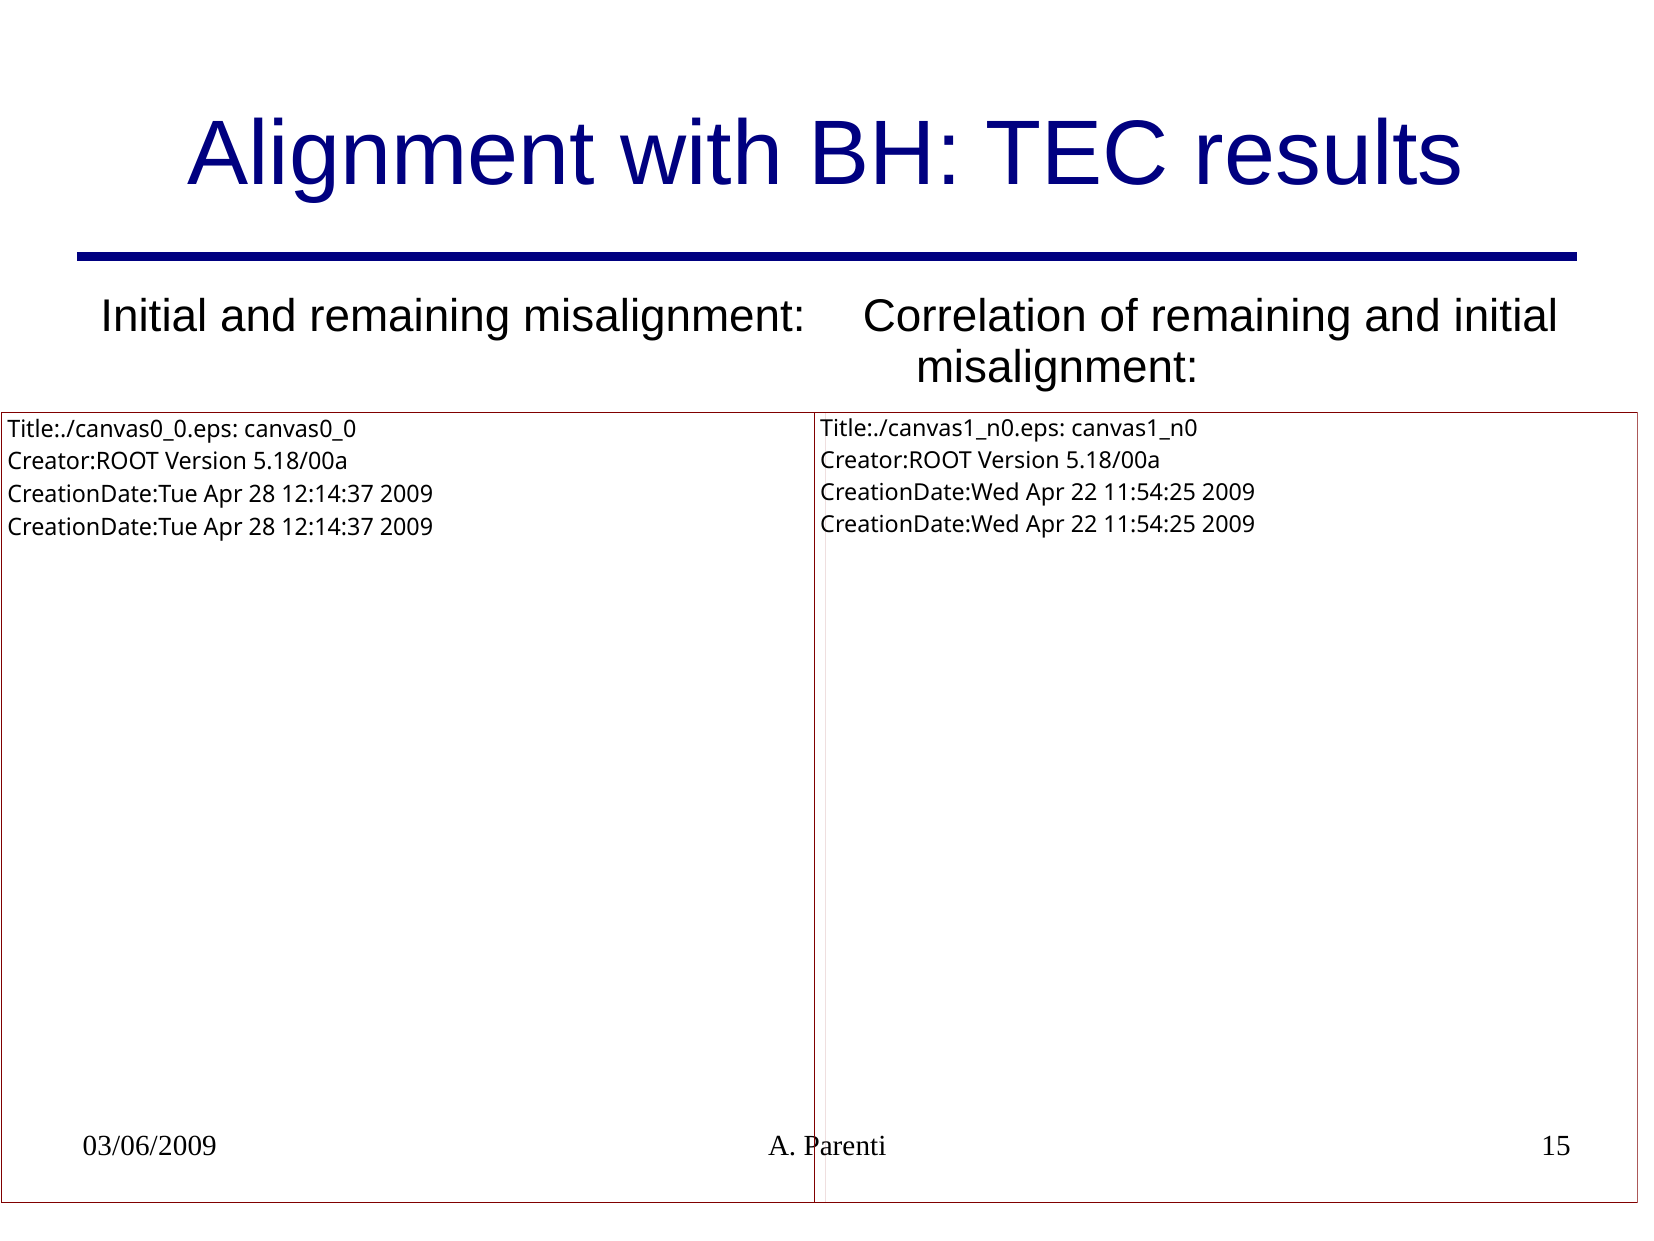

# Alignment with BH: TEC results
Initial and remaining misalignment:
Correlation of remaining and initial misalignment:
15